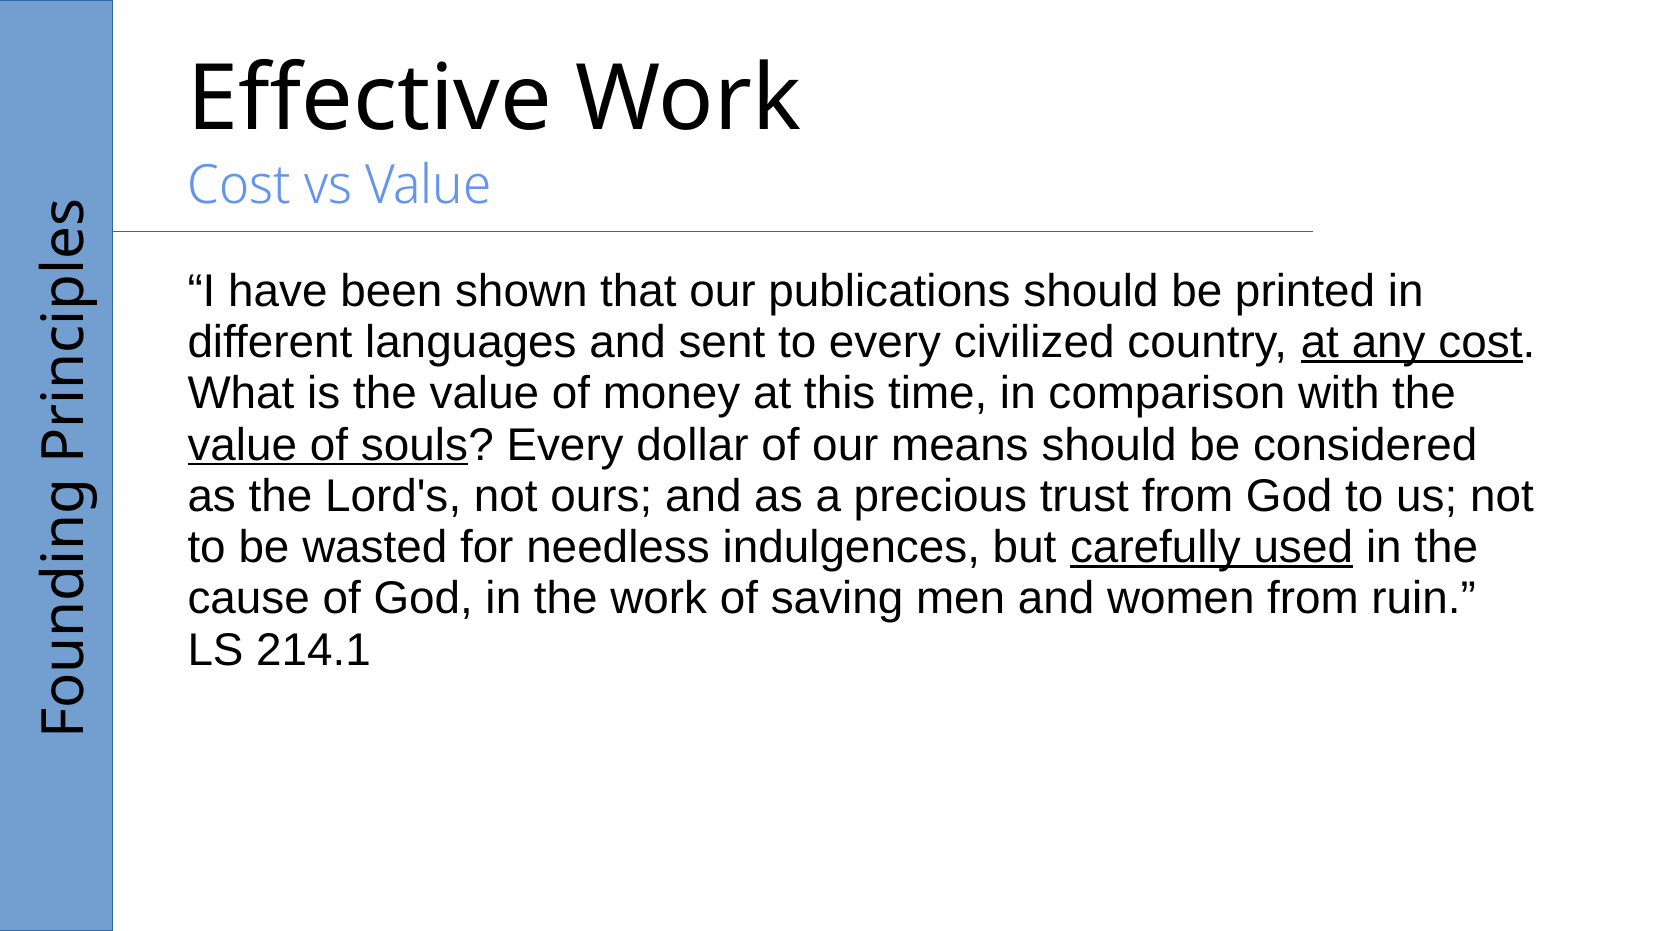

# Effective Work
Cost vs Value
“I have been shown that our publications should be printed in different languages and sent to every civilized country, at any cost. What is the value of money at this time, in comparison with the value of souls? Every dollar of our means should be considered as the Lord's, not ours; and as a precious trust from God to us; not to be wasted for needless indulgences, but carefully used in the cause of God, in the work of saving men and women from ruin.” LS 214.1
Founding Principles